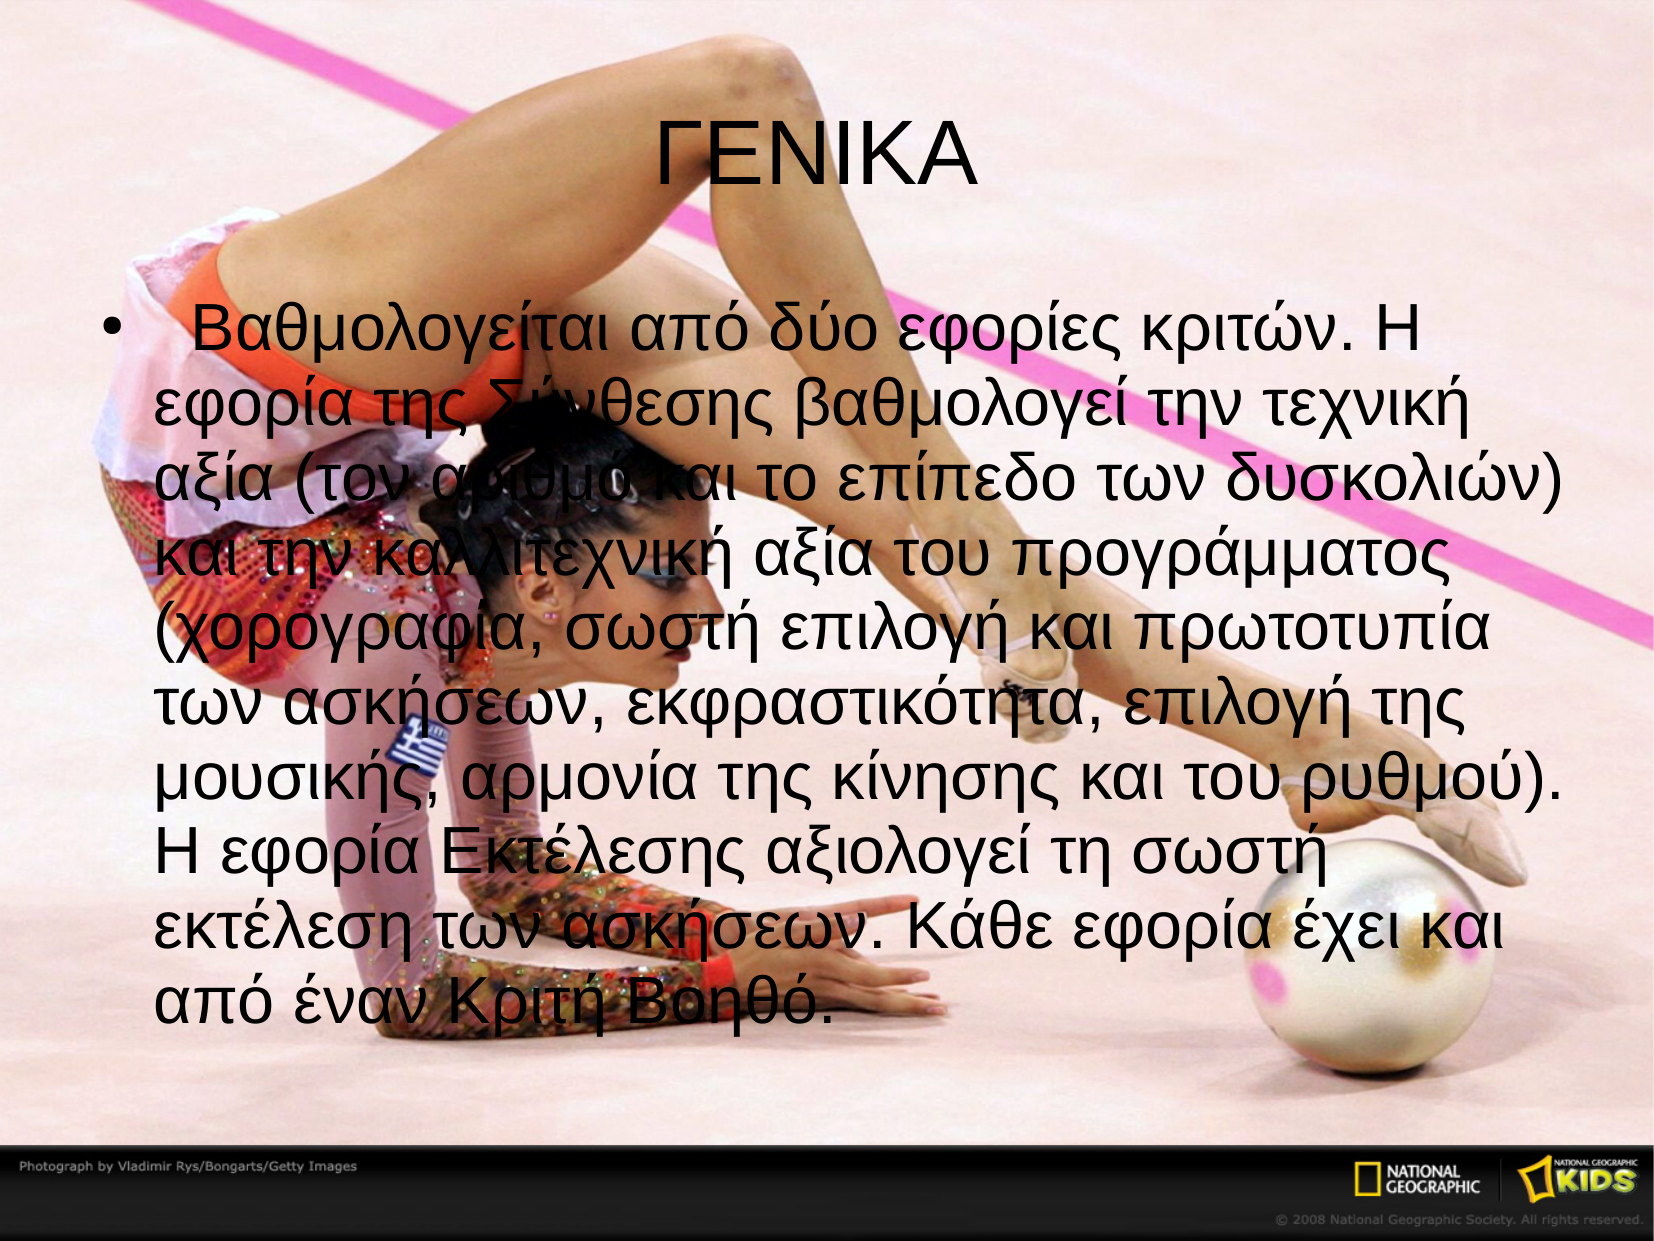

# ΓΕΝΙΚΑ
 Βαθμολογείται από δύο εφορίες κριτών. Η εφορία της Σύνθεσης βαθμολογεί την τεχνική αξία (τον αριθμό και το επίπεδο των δυσκολιών) και την καλλιτεχνική αξία του προγράμματος (χορογραφία, σωστή επιλογή και πρωτοτυπία των ασκήσεων, εκφραστικότητα, επιλογή της μουσικής, αρμονία της κίνησης και του ρυθμού). Η εφορία Εκτέλεσης αξιολογεί τη σωστή εκτέλεση των ασκήσεων. Κάθε εφορία έχει και από έναν Κριτή Βοηθό.